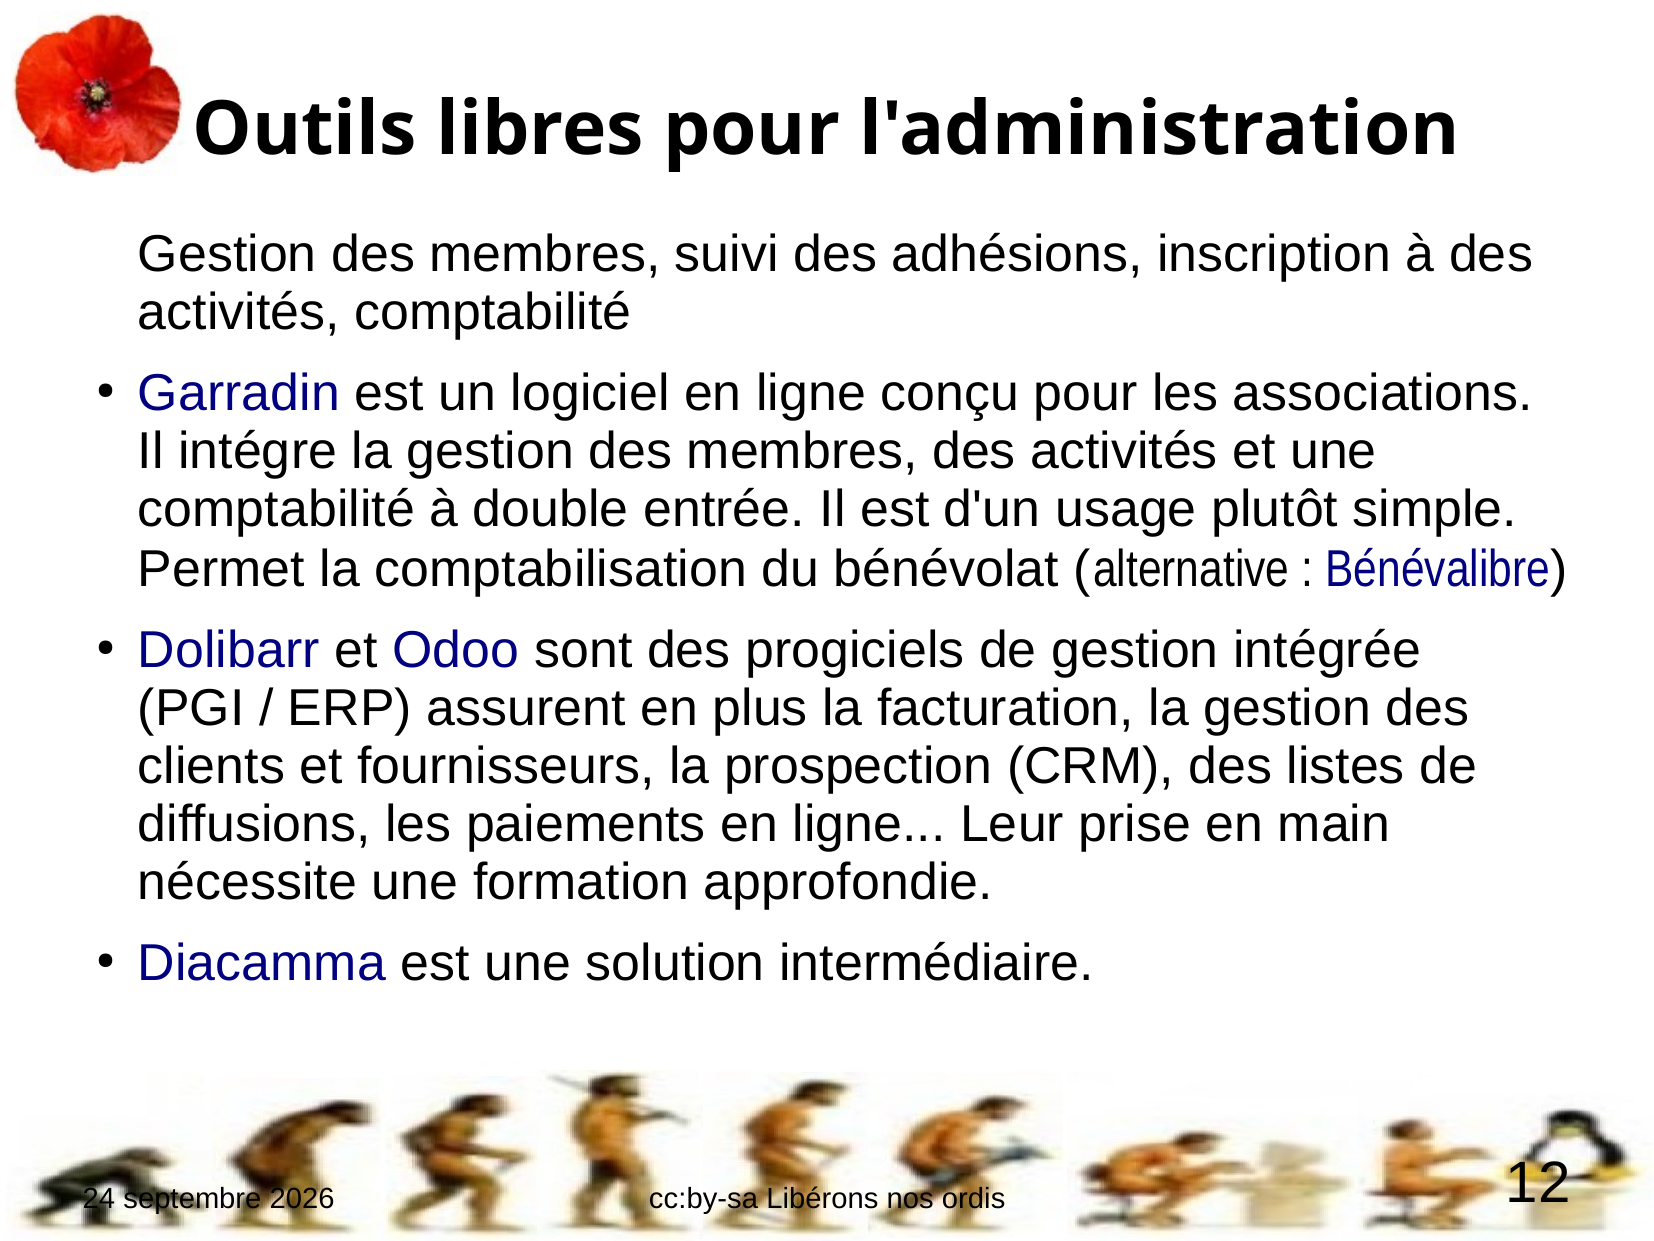

# Outils libres pour l'administration
Gestion des membres, suivi des adhésions, inscription à des activités, comptabilité
Garradin est un logiciel en ligne conçu pour les associations. Il intégre la gestion des membres, des activités et une comptabilité à double entrée. Il est d'un usage plutôt simple. Permet la comptabilisation du bénévolat (alternative : Bénévalibre)
Dolibarr et Odoo sont des progiciels de gestion intégrée (PGI / ERP) assurent en plus la facturation, la gestion des clients et fournisseurs, la prospection (CRM), des listes de diffusions, les paiements en ligne... Leur prise en main nécessite une formation approfondie.
Diacamma est une solution intermédiaire.